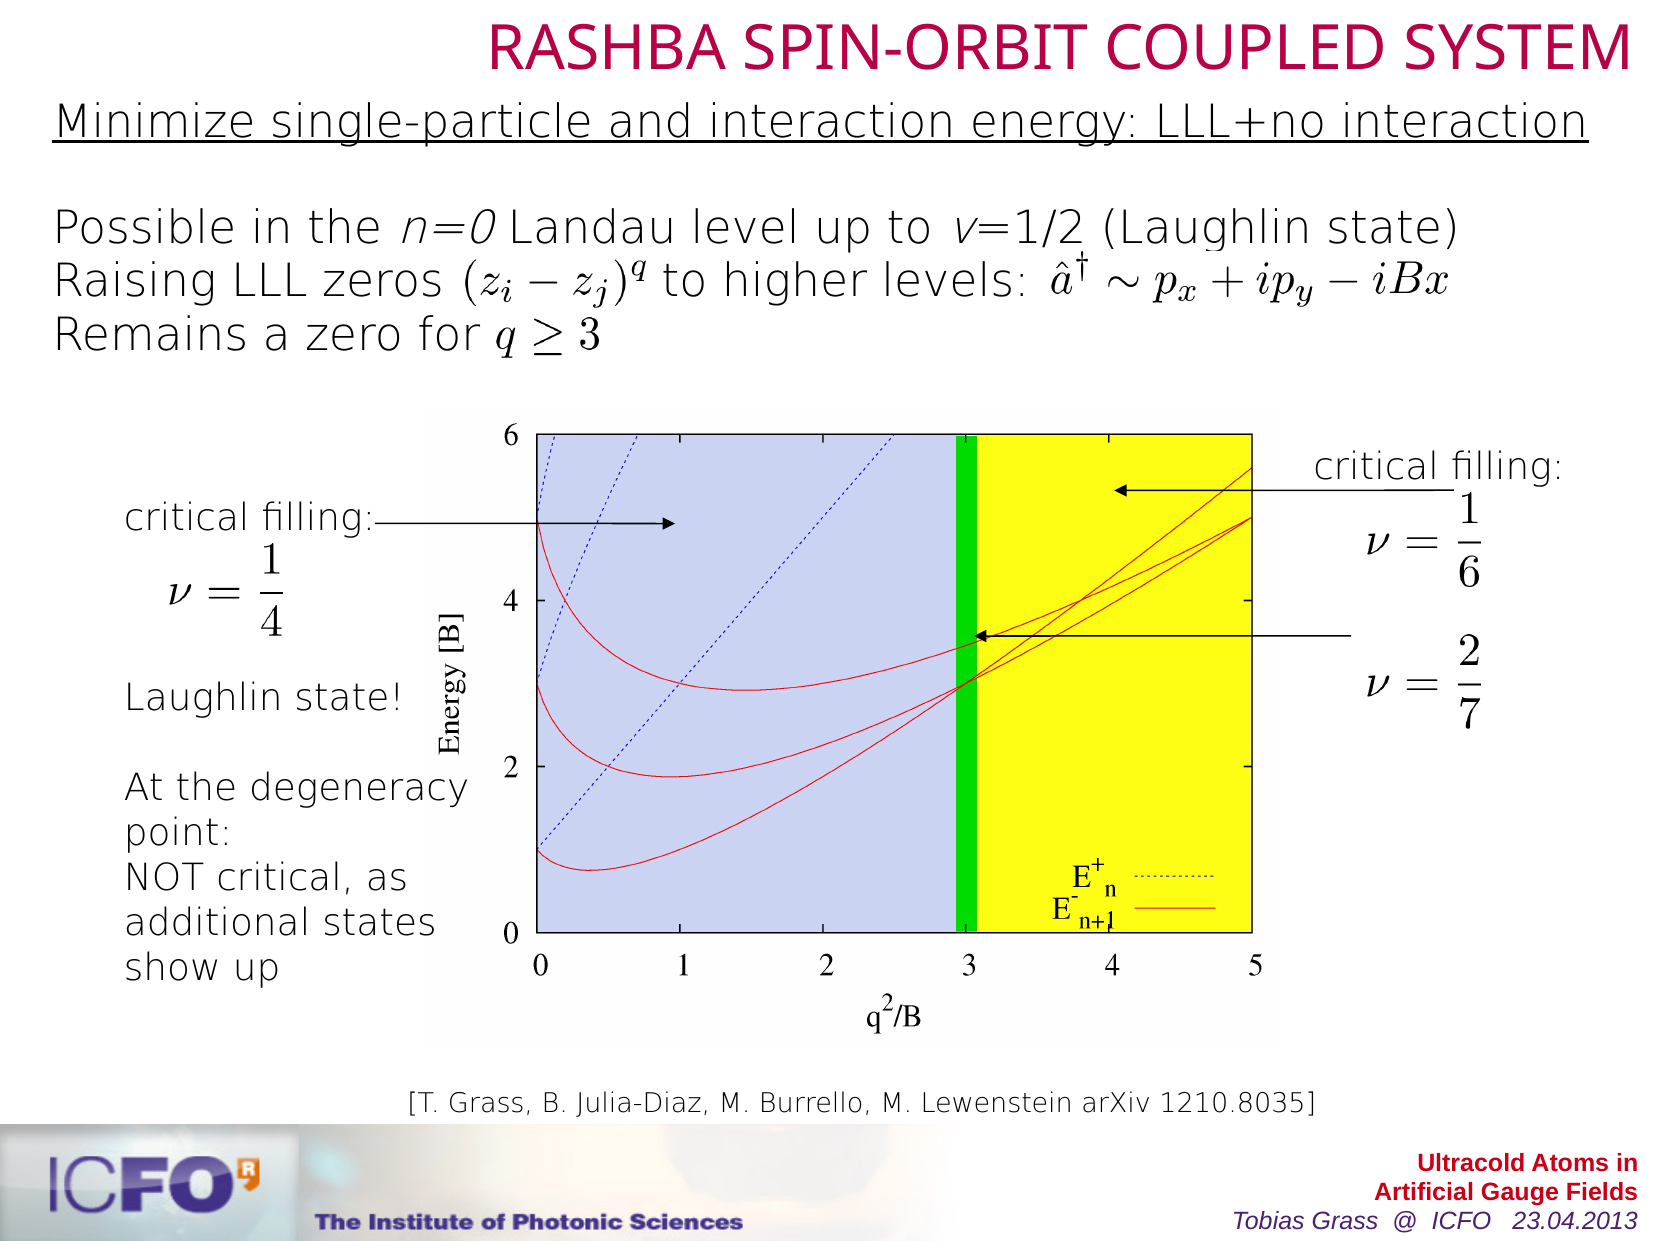

RASHBA SPIN-ORBIT COUPLED SYSTEM
Minimize single-particle and interaction energy: LLL+no interaction
Possible in the n=0 Landau level up to v=1/2 (Laughlin state)
Raising LLL zeros to higher levels:
Remains a zero for
critical filling:
critical filling:
Laughlin state!
At the degeneracy
point:
NOT critical, as
additional states
show up
[T. Grass, B. Julia-Diaz, M. Burrello, M. Lewenstein arXiv 1210.8035]
Ultracold Atoms in
Artificial Gauge Fields
Tobias Grass @ ICFO 23.04.2013